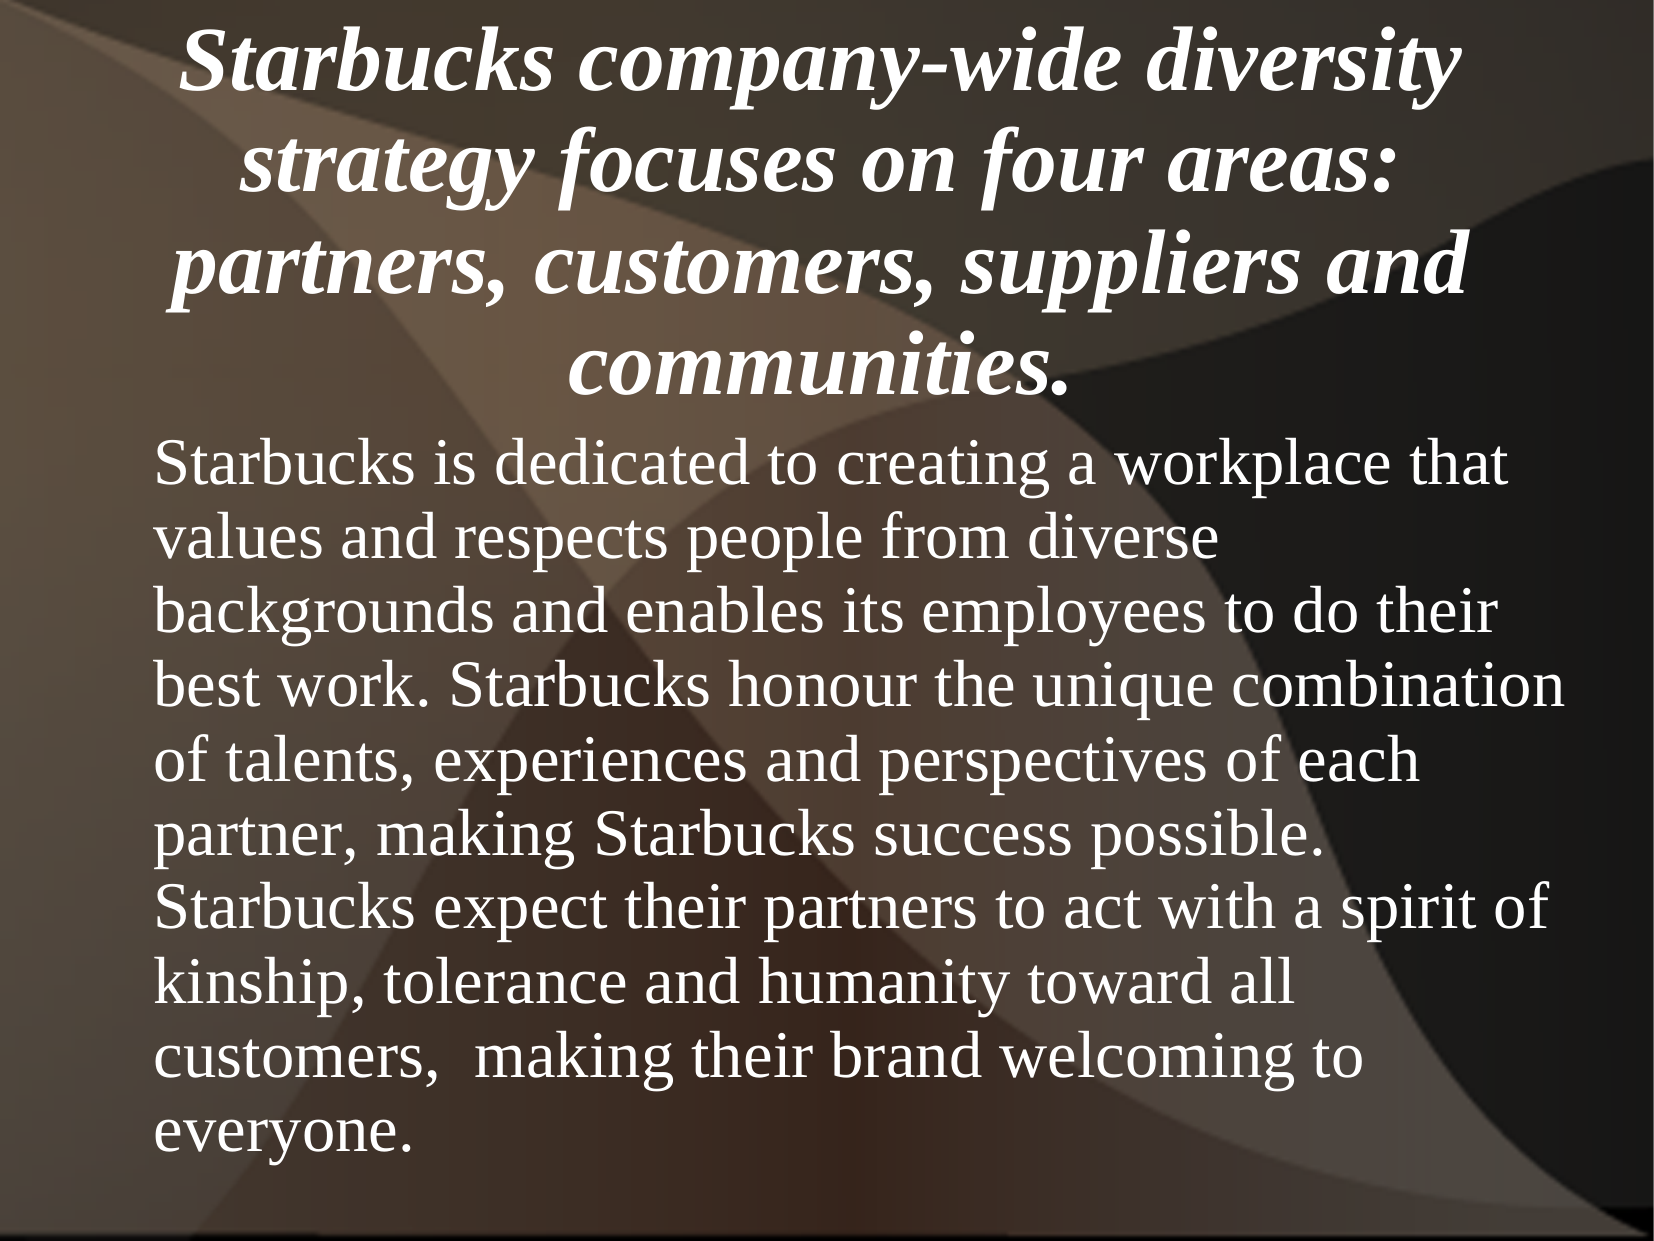

# Starbucks company-wide diversity strategy focuses on four areas: partners, customers, suppliers and communities.
Starbucks is dedicated to creating a workplace that values and respects people from diverse backgrounds and enables its employees to do their best work. Starbucks honour the unique combination of talents, experiences and perspectives of each partner, making Starbucks success possible. Starbucks expect their partners to act with a spirit of kinship, tolerance and humanity toward all customers, making their brand welcoming to everyone.